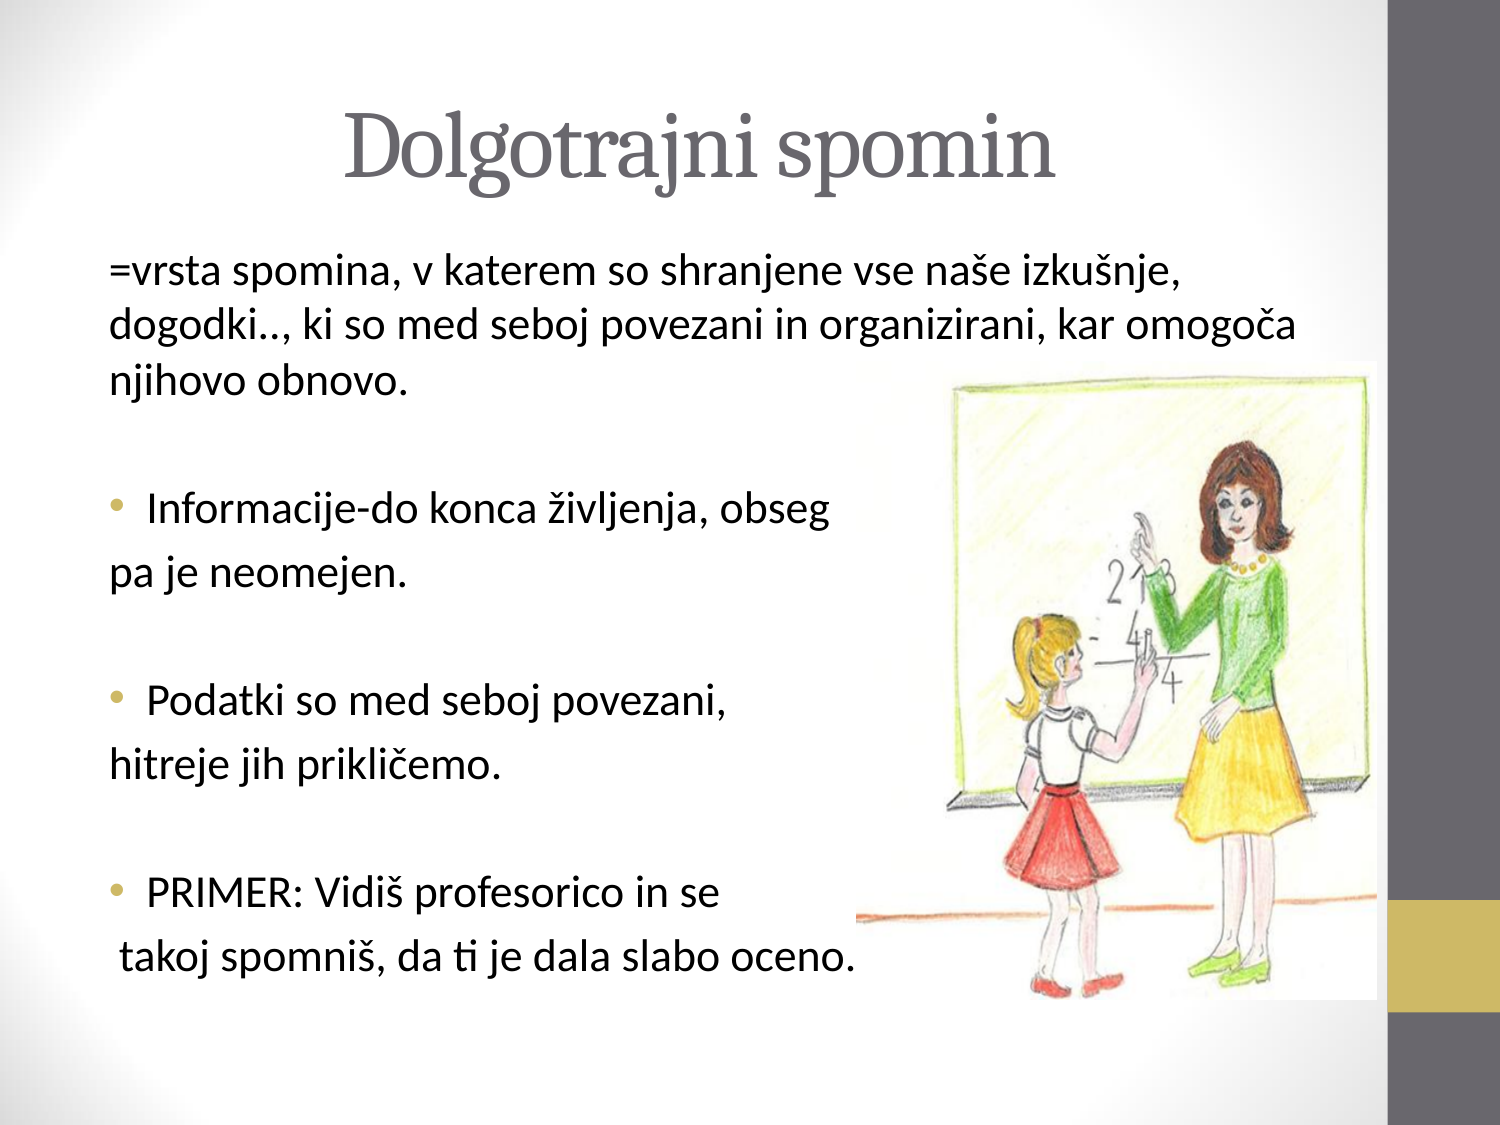

# Dolgotrajni spomin
=vrsta spomina, v katerem so shranjene vse naše izkušnje, dogodki.., ki so med seboj povezani in organizirani, kar omogoča njihovo obnovo.
Informacije-do konca življenja, obseg
pa je neomejen.
Podatki so med seboj povezani,
hitreje jih prikličemo.
PRIMER: Vidiš profesorico in se
 takoj spomniš, da ti je dala slabo oceno.